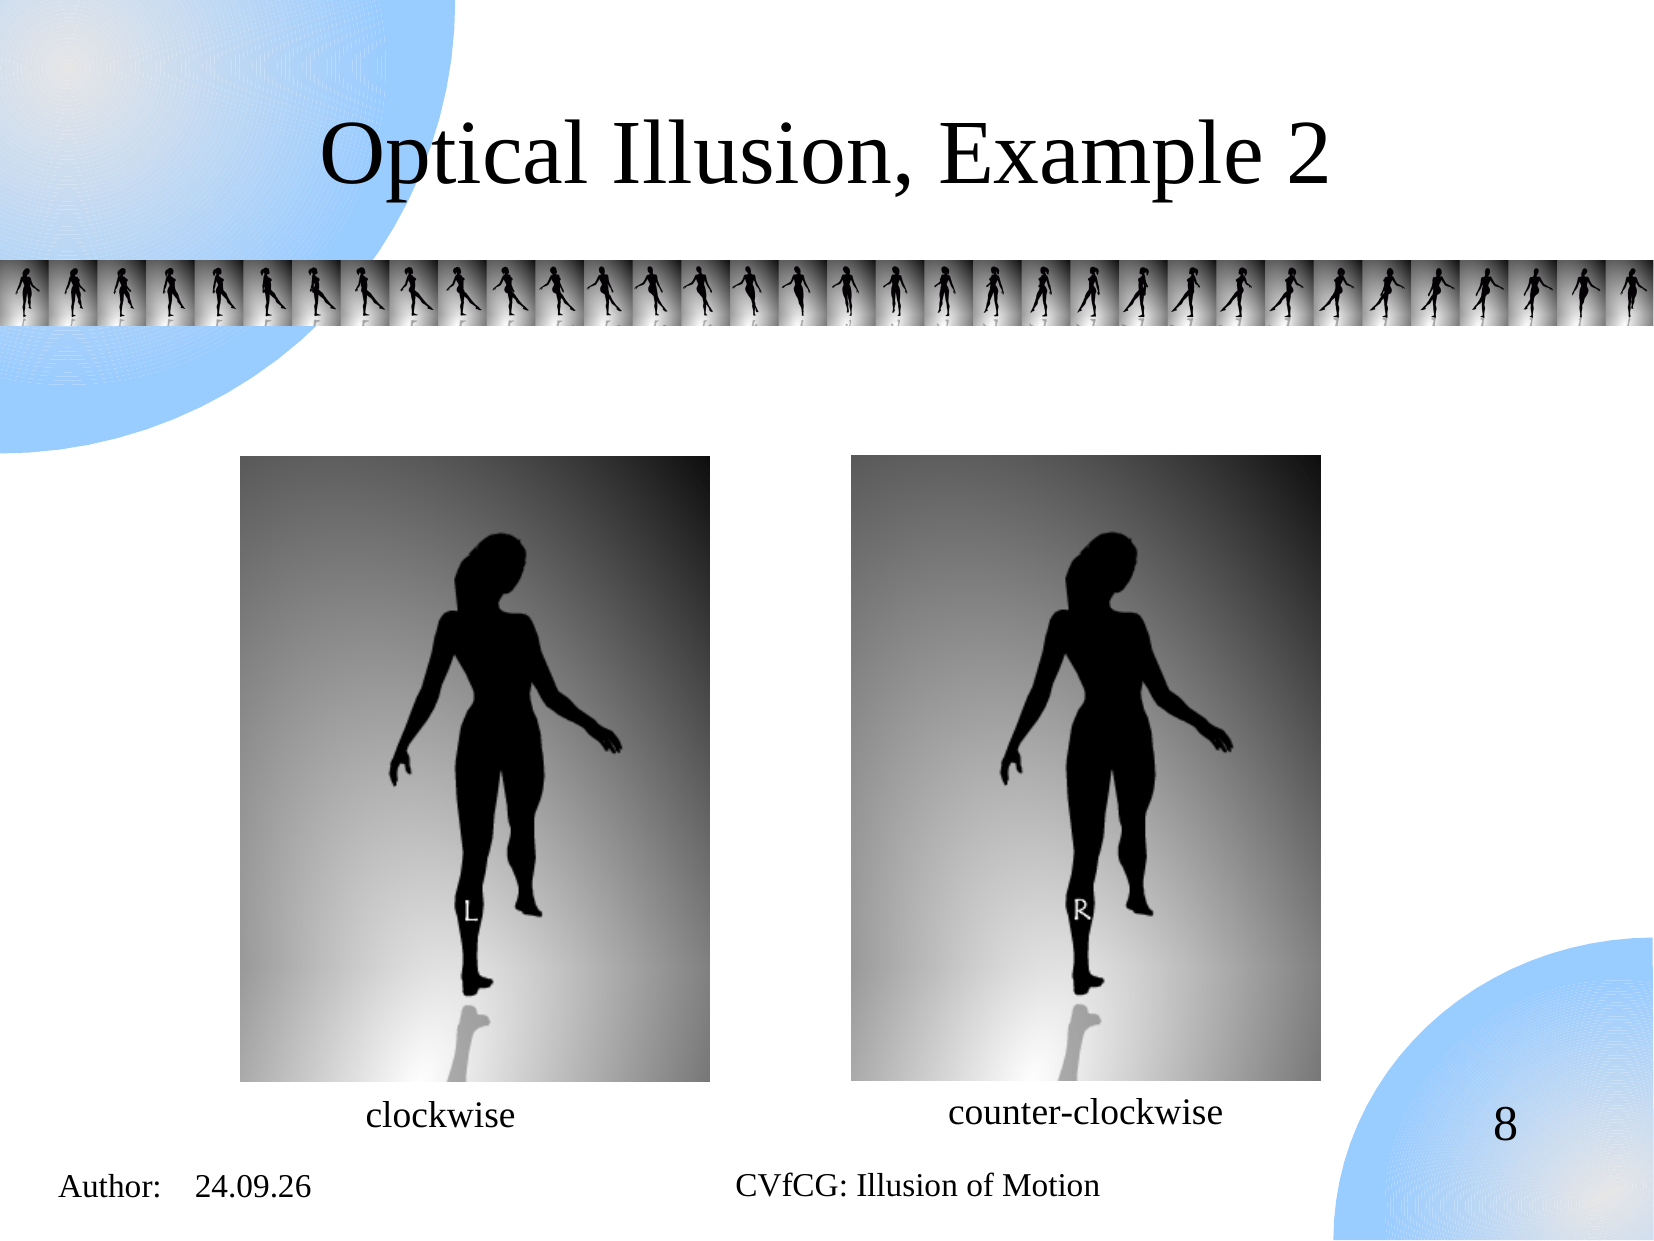

# Optical Illusion, Example 2
counter-clockwise
clockwise
CVfCG: Illusion of Motion